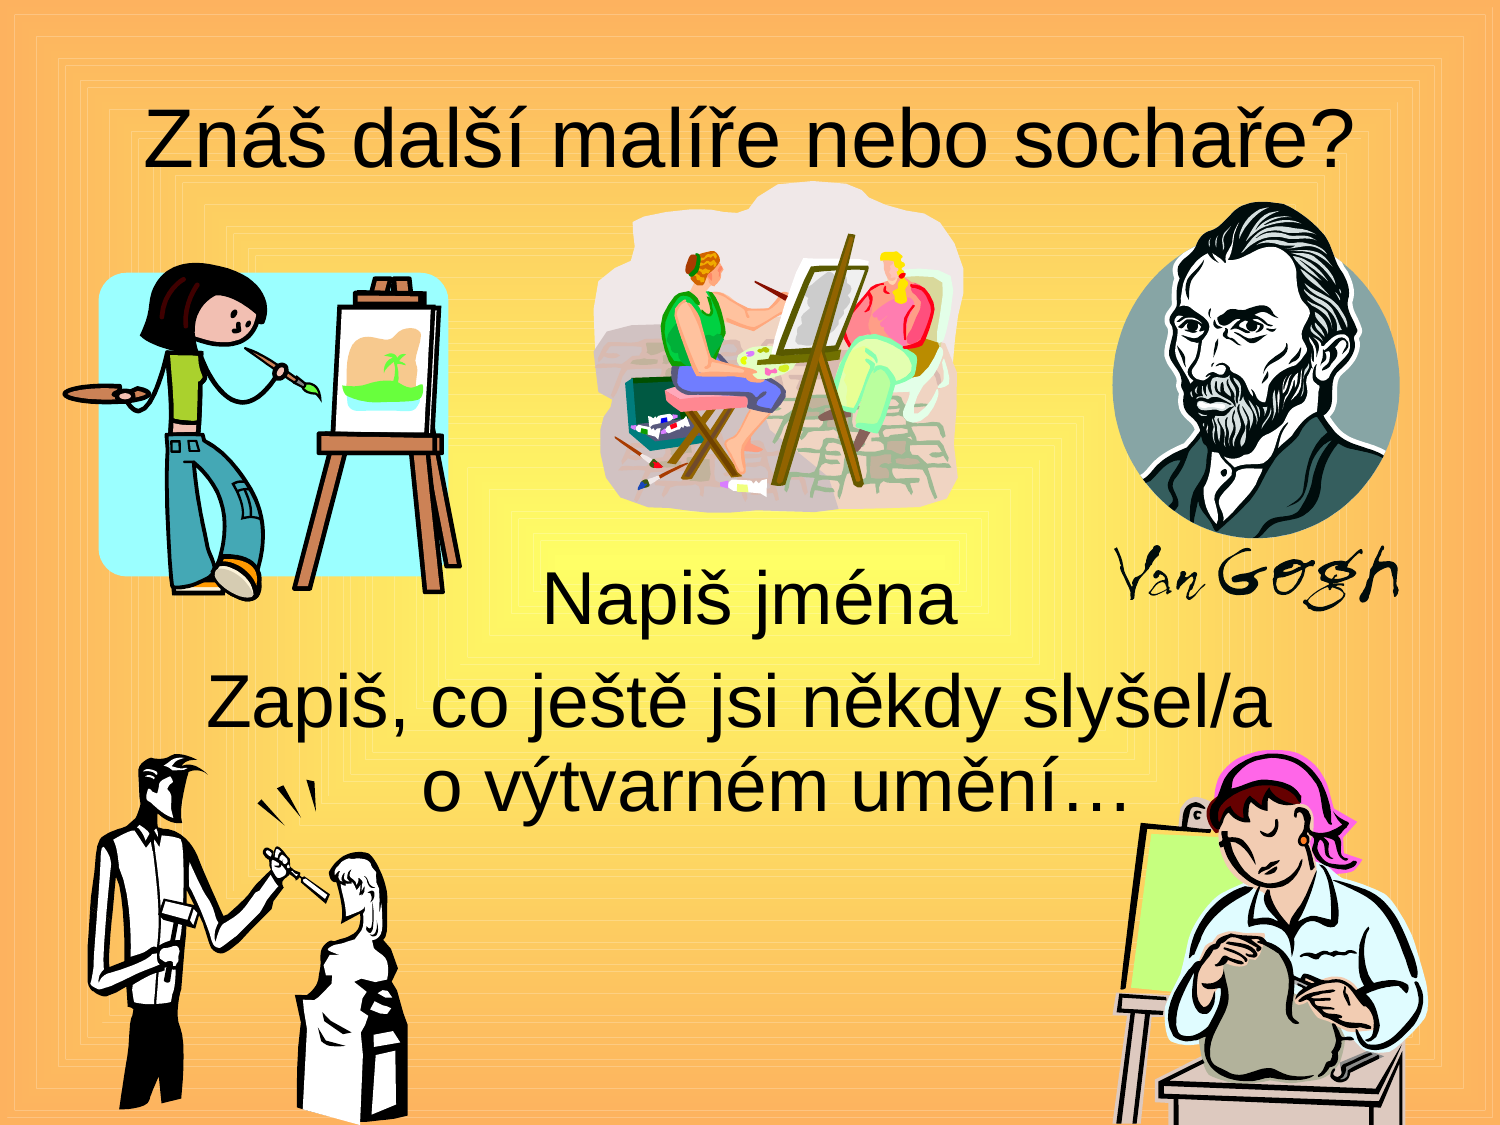

# Znáš další malíře nebo sochaře?
Napiš jména
Zapiš, co ještě jsi někdy slyšel/a
o výtvarném umění…